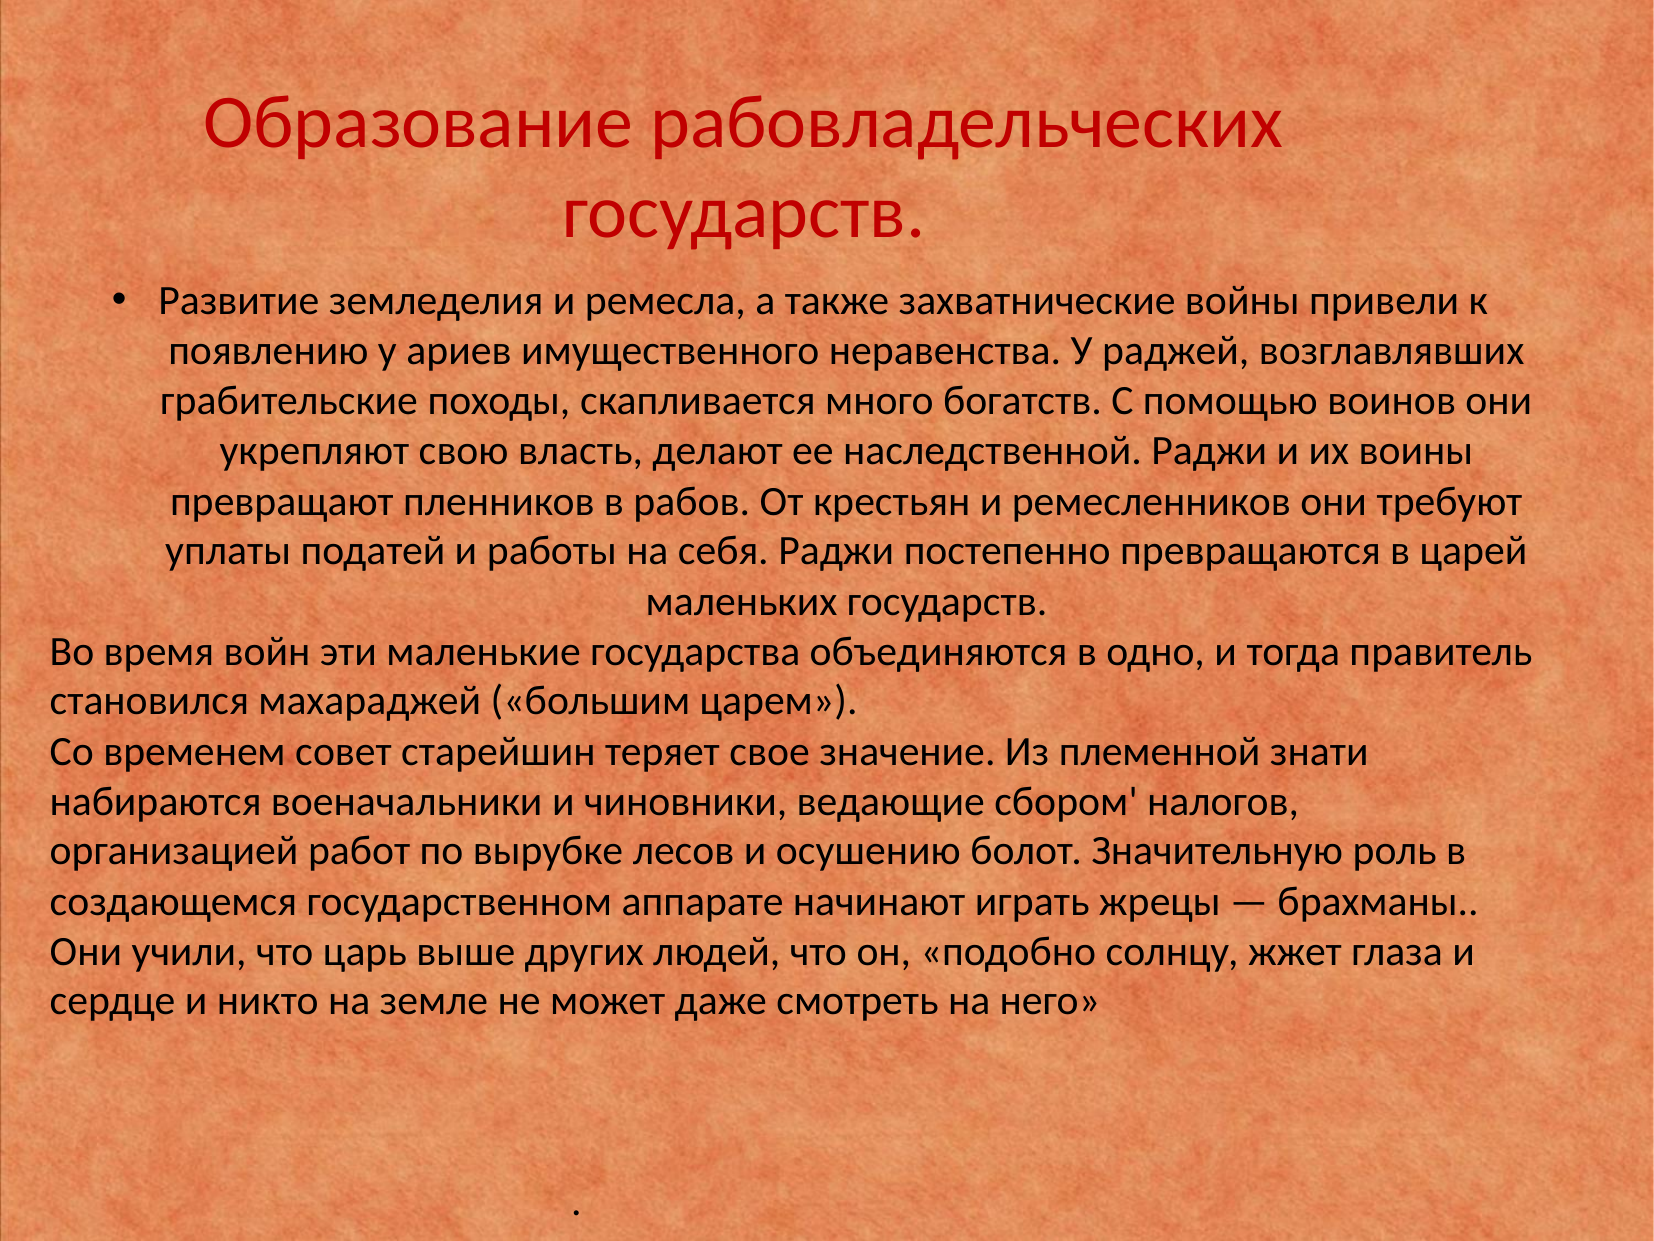

# Образование рабовладельческих государств.
Развитие земледелия и ремесла, а также захватнические войны привели к появлению у ариев имущественного неравенства. У раджей, возглавлявших грабительские походы, скапливается много богатств. С помощью воинов они укрепляют свою власть, делают ее наследственной. Раджи и их воины превращают пленников в рабов. От крестьян и ремесленников они требуют уплаты податей и работы на себя. Раджи постепенно превращаются в царей маленьких государств.
Во время войн эти маленькие государства объединяются в одно, и тогда правитель становился махараджей («большим царем»).
Со временем совет старейшин теряет свое значение. Из племенной знати набираются военачальники и чиновники, ведающие сбором' налогов, организацией работ по вырубке лесов и осушению болот. Значительную роль в создающемся государственном аппарате начинают играть жрецы — брахманы.. Они учили, что царь выше других людей, что он, «подобно солнцу, жжет глаза и сердце и никто на земле не может даже смотреть на него» .